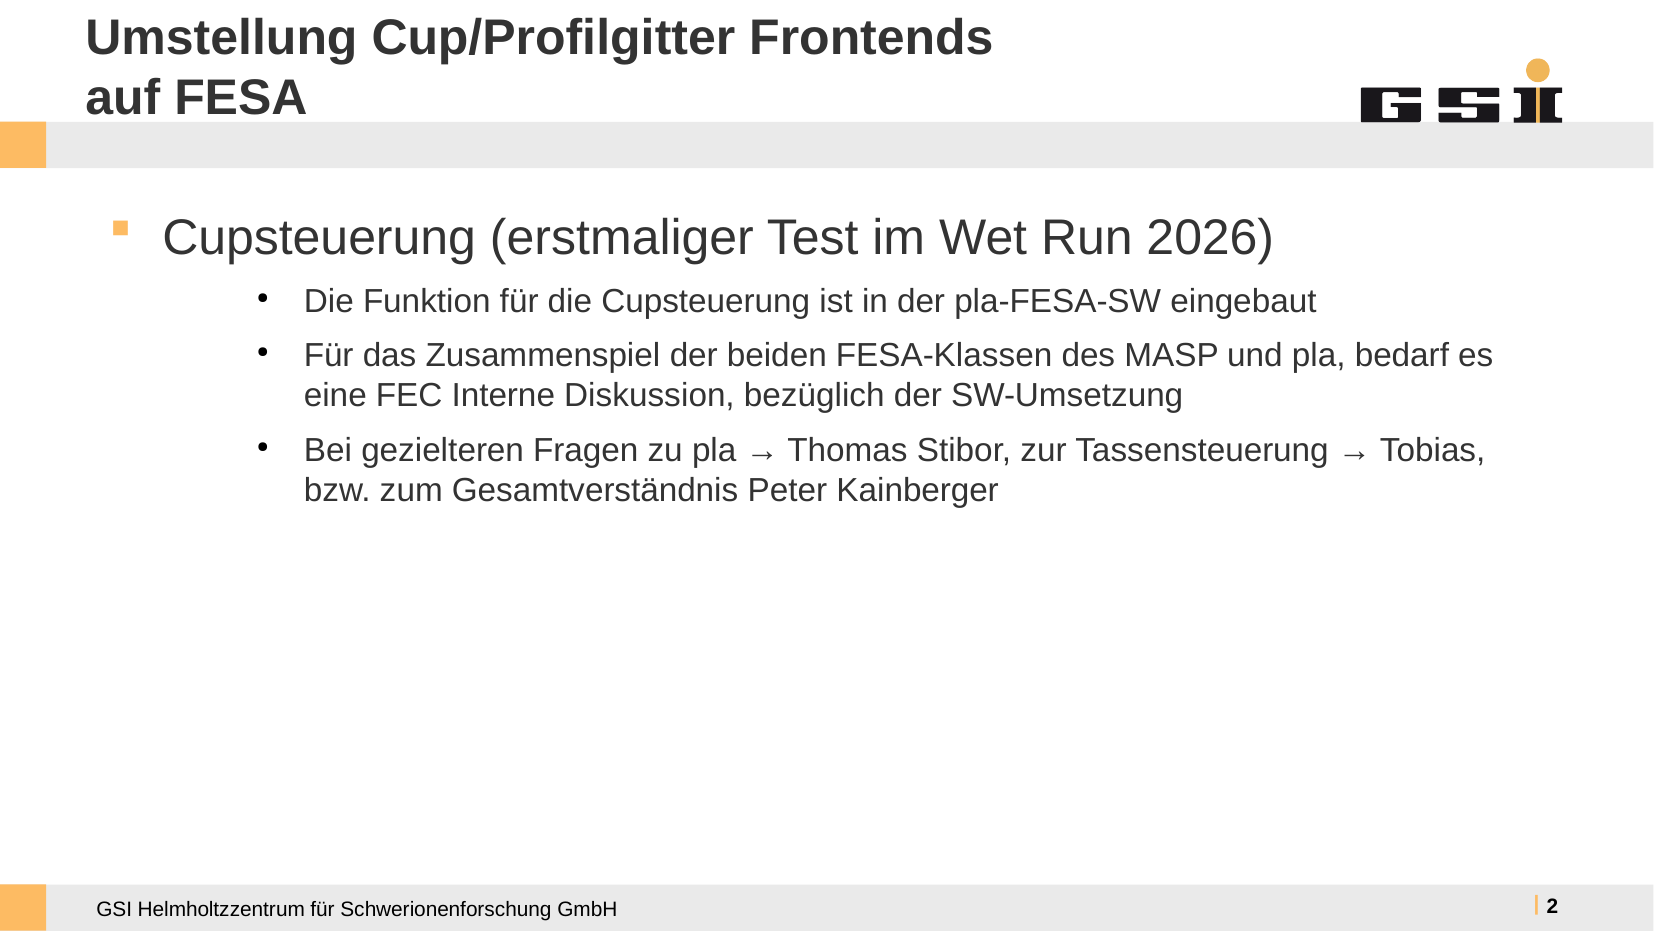

# Umstellung Cup/Profilgitter Frontends auf FESA
Cupsteuerung (erstmaliger Test im Wet Run 2026)
Die Funktion für die Cupsteuerung ist in der pla-FESA-SW eingebaut
Für das Zusammenspiel der beiden FESA-Klassen des MASP und pla, bedarf es eine FEC Interne Diskussion, bezüglich der SW-Umsetzung
Bei gezielteren Fragen zu pla → Thomas Stibor, zur Tassensteuerung → Tobias, bzw. zum Gesamtverständnis Peter Kainberger